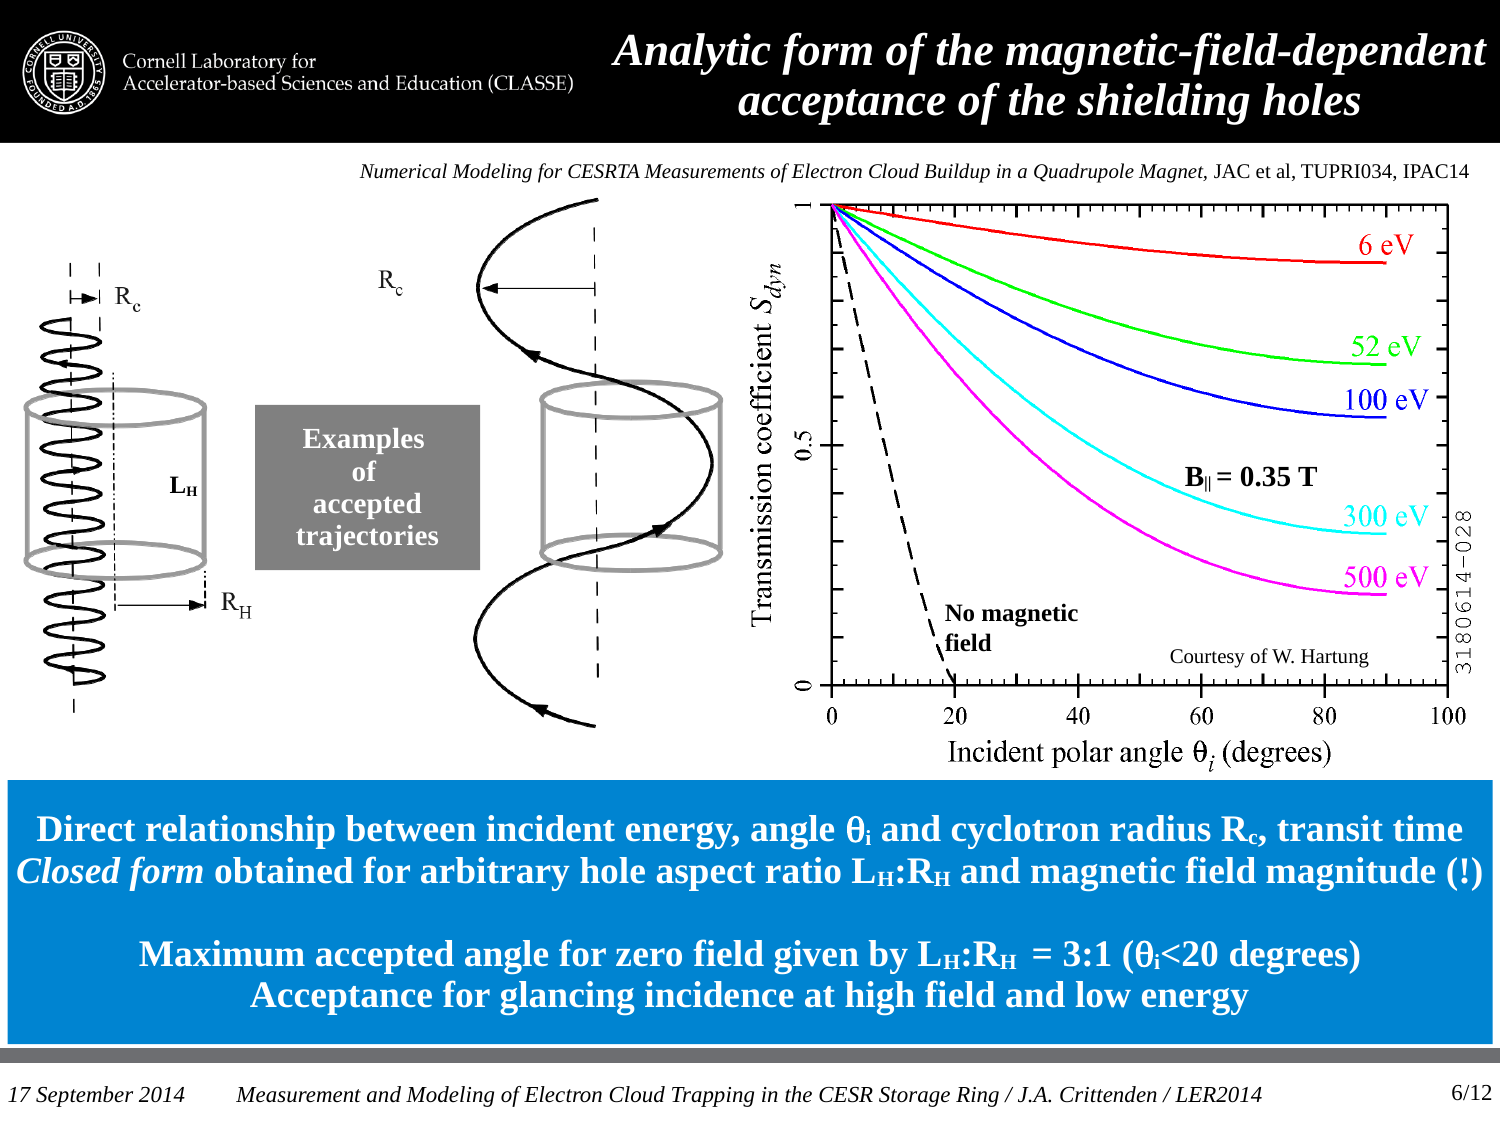

# Analytic form of the magnetic-field-dependent acceptance of the shielding holes
Numerical Modeling for CESRTA Measurements of Electron Cloud Buildup in a Quadrupole Magnet, JAC et al, TUPRI034, IPAC14
Examples
of
accepted
trajectories
B|| = 0.35 T
LH
No magnetic field
Courtesy of W. Hartung
Direct relationship between incident energy, angle qi and cyclotron radius Rc, transit time
Closed form obtained for arbitrary hole aspect ratio LH:RH and magnetic field magnitude (!)
Maximum accepted angle for zero field given by LH:RH = 3:1 (qi<20 degrees)
Acceptance for glancing incidence at high field and low energy